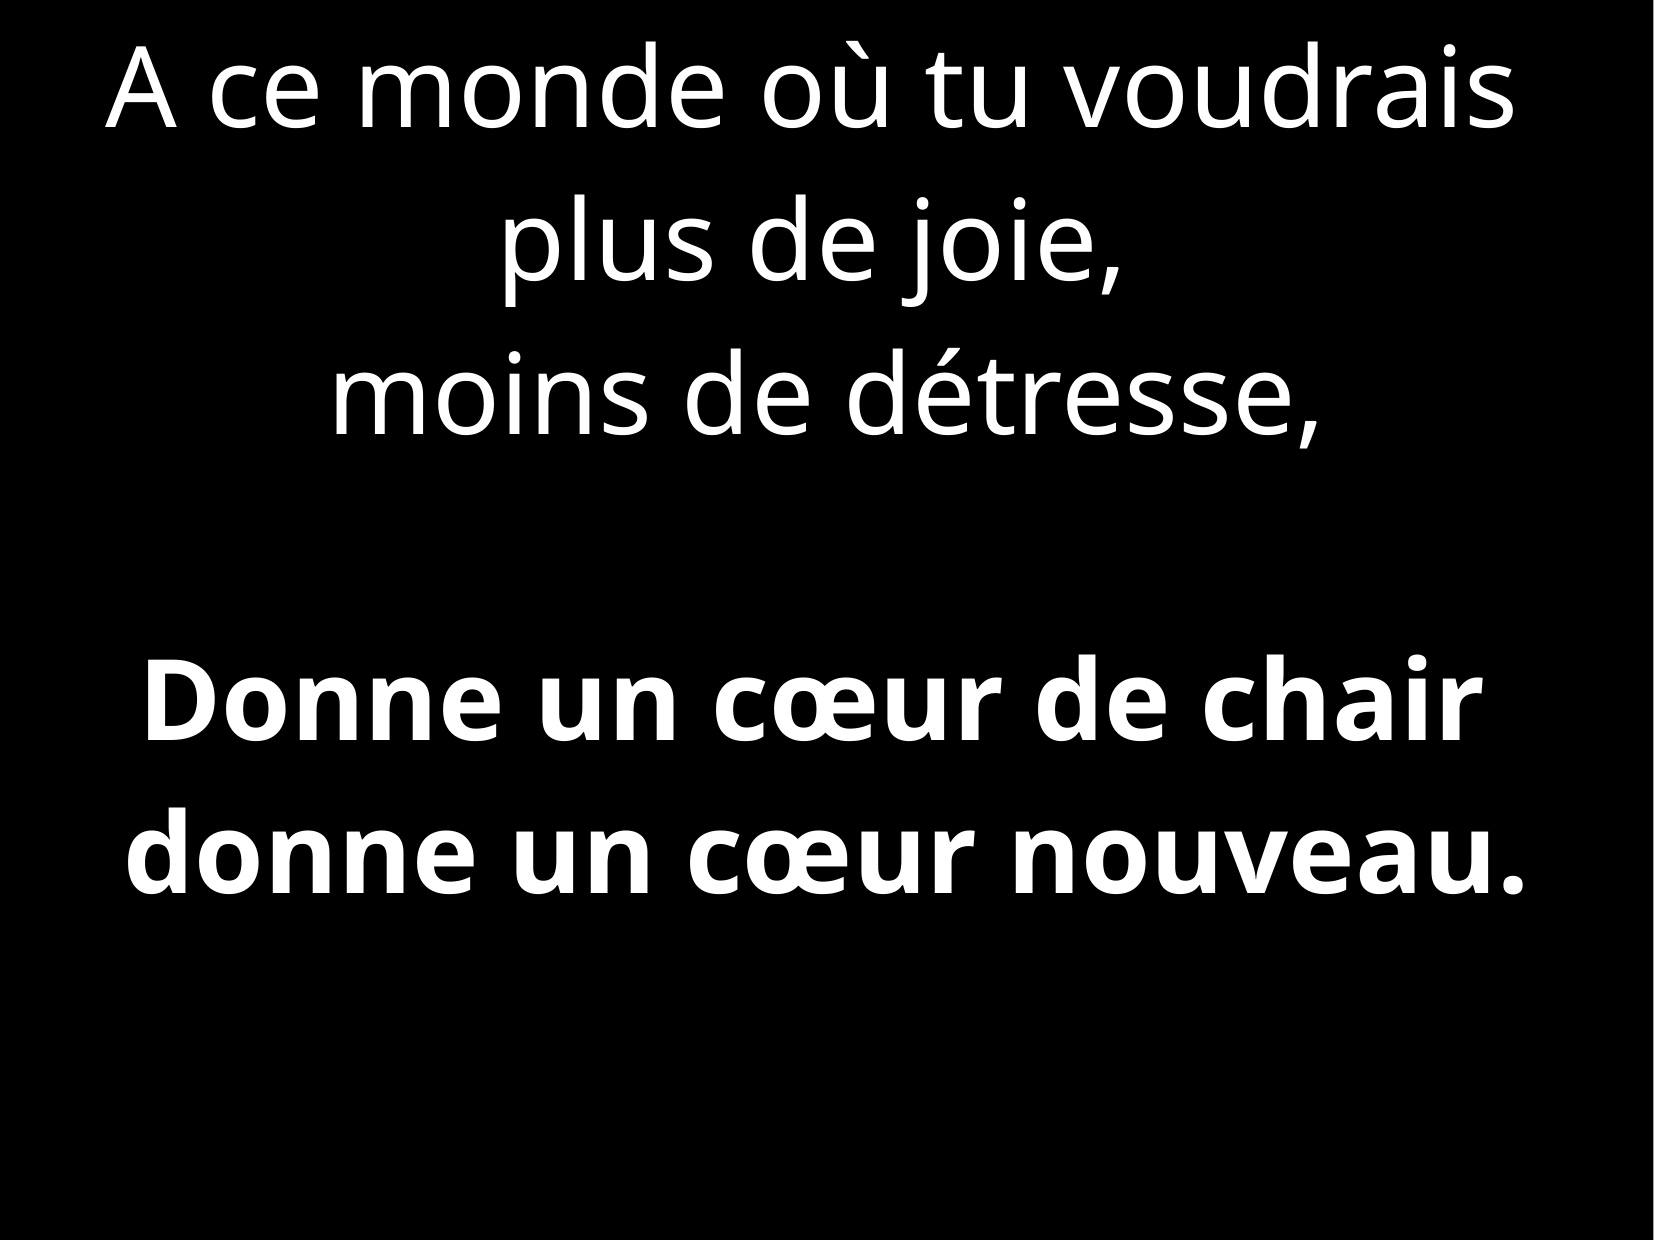

A ce monde où tu voudrais
plus de joie,
moins de détresse,
Donne un cœur de chair
donne un cœur nouveau.
#